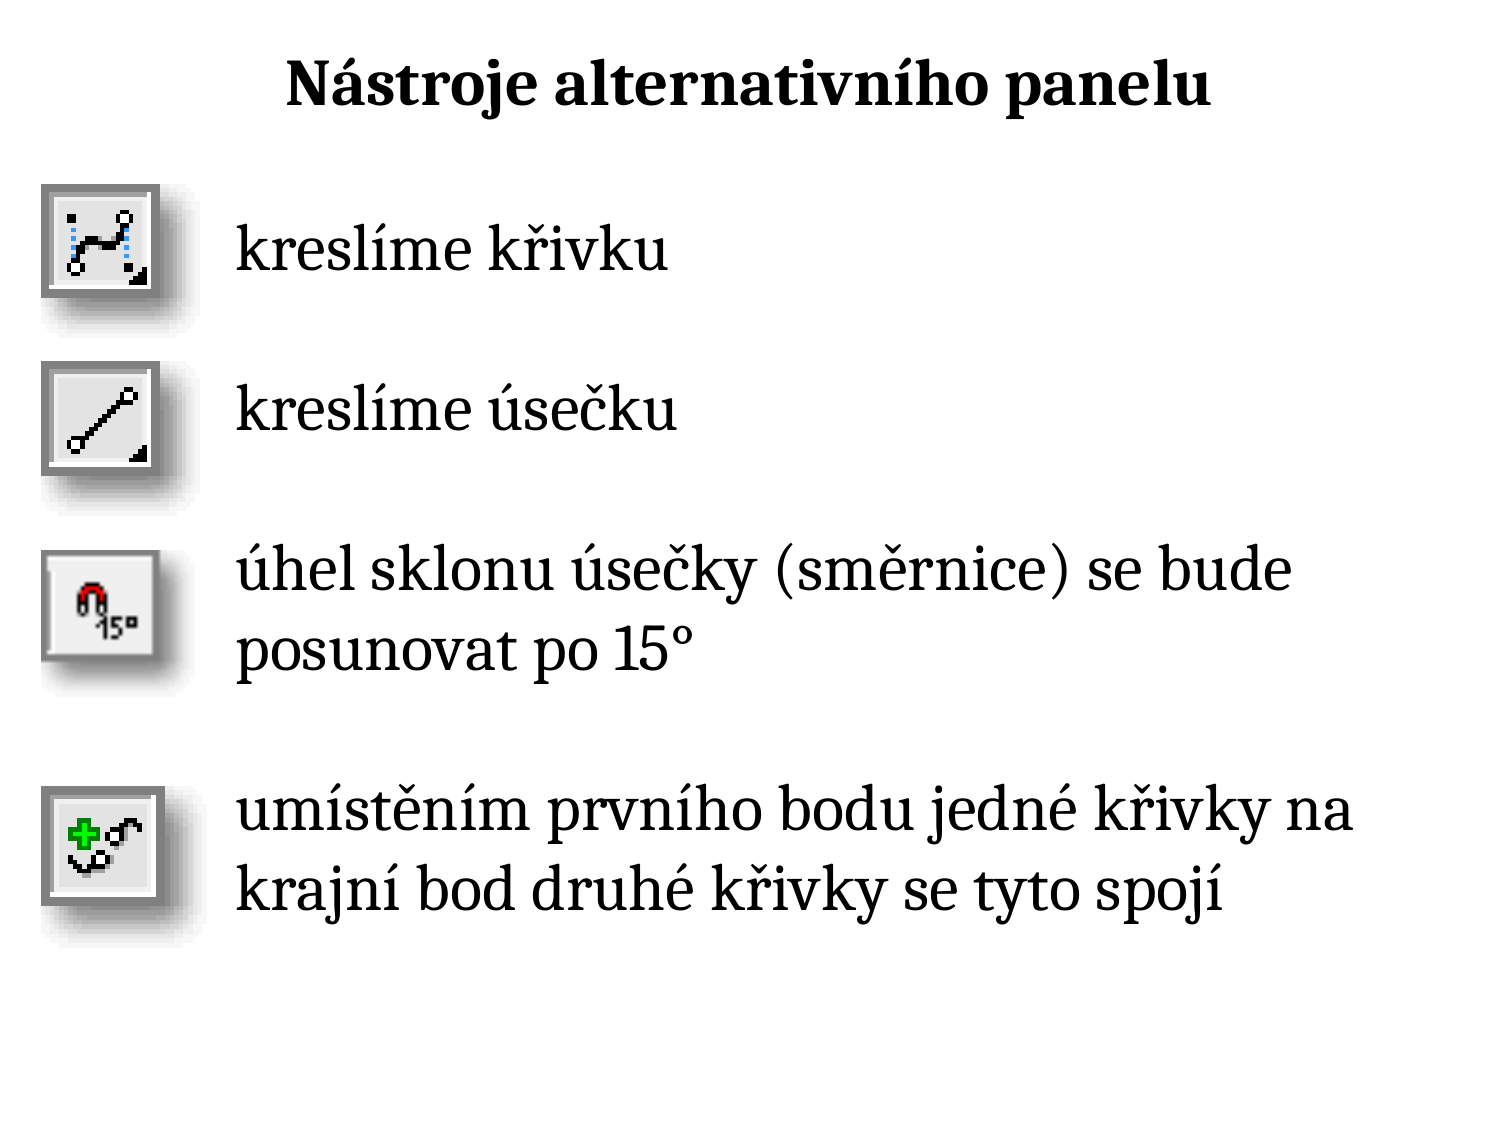

Nástroje alternativního panelu
 kreslíme křivku
 kreslíme úsečku
 úhel sklonu úsečky (směrnice) se bude posunovat po 15°
 umístěním prvního bodu jedné křivky na krajní bod druhé křivky se tyto spojí